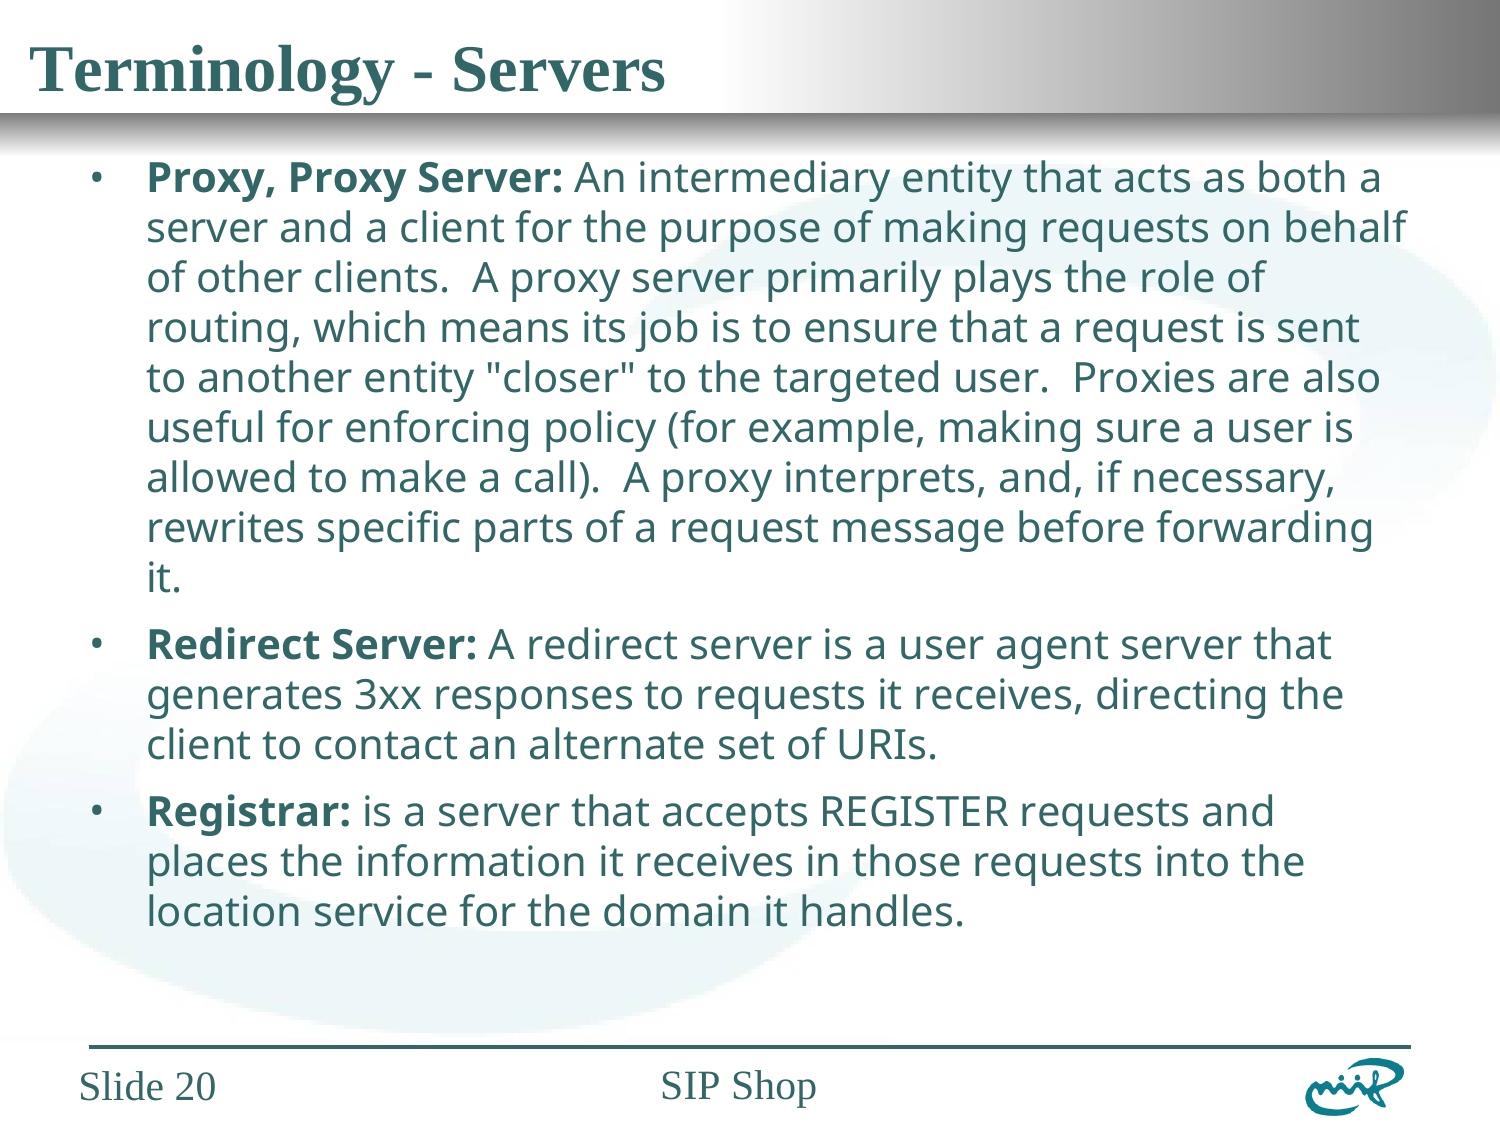

# Terminology - Servers
Proxy, Proxy Server: An intermediary entity that acts as both a server and a client for the purpose of making requests on behalf of other clients. A proxy server primarily plays the role of routing, which means its job is to ensure that a request is sent to another entity "closer" to the targeted user. Proxies are also useful for enforcing policy (for example, making sure a user is allowed to make a call). A proxy interprets, and, if necessary, rewrites specific parts of a request message before forwarding it.
Redirect Server: A redirect server is a user agent server that generates 3xx responses to requests it receives, directing the client to contact an alternate set of URIs.
Registrar: is a server that accepts REGISTER requests and places the information it receives in those requests into the location service for the domain it handles.
20